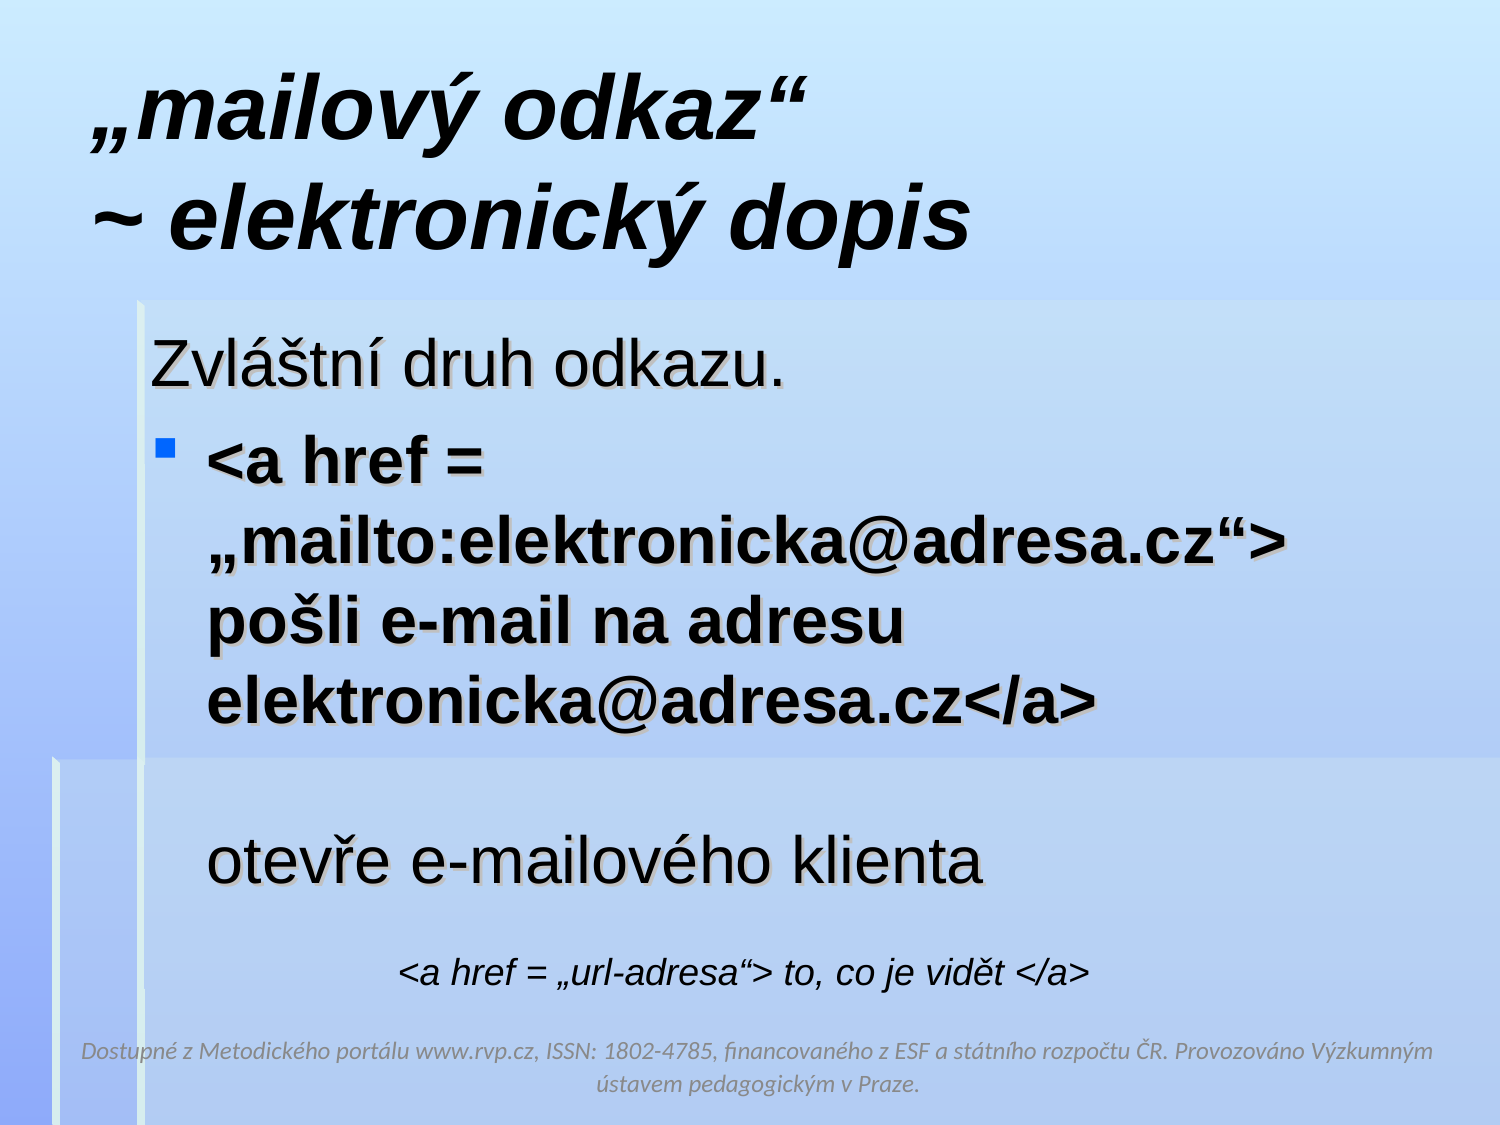

# „mailový odkaz“ ~ elektronický dopis
Zvláštní druh odkazu.
<a href = „mailto:elektronicka@adresa.cz“> pošli e-mail na adresu elektronicka@adresa.cz</a>
otevře e-mailového klienta
<a href = „url-adresa“> to, co je vidět </a>
Dostupné z Metodického portálu www.rvp.cz, ISSN: 1802-4785, financovaného z ESF a státního rozpočtu ČR. Provozováno Výzkumným ústavem pedagogickým v Praze.